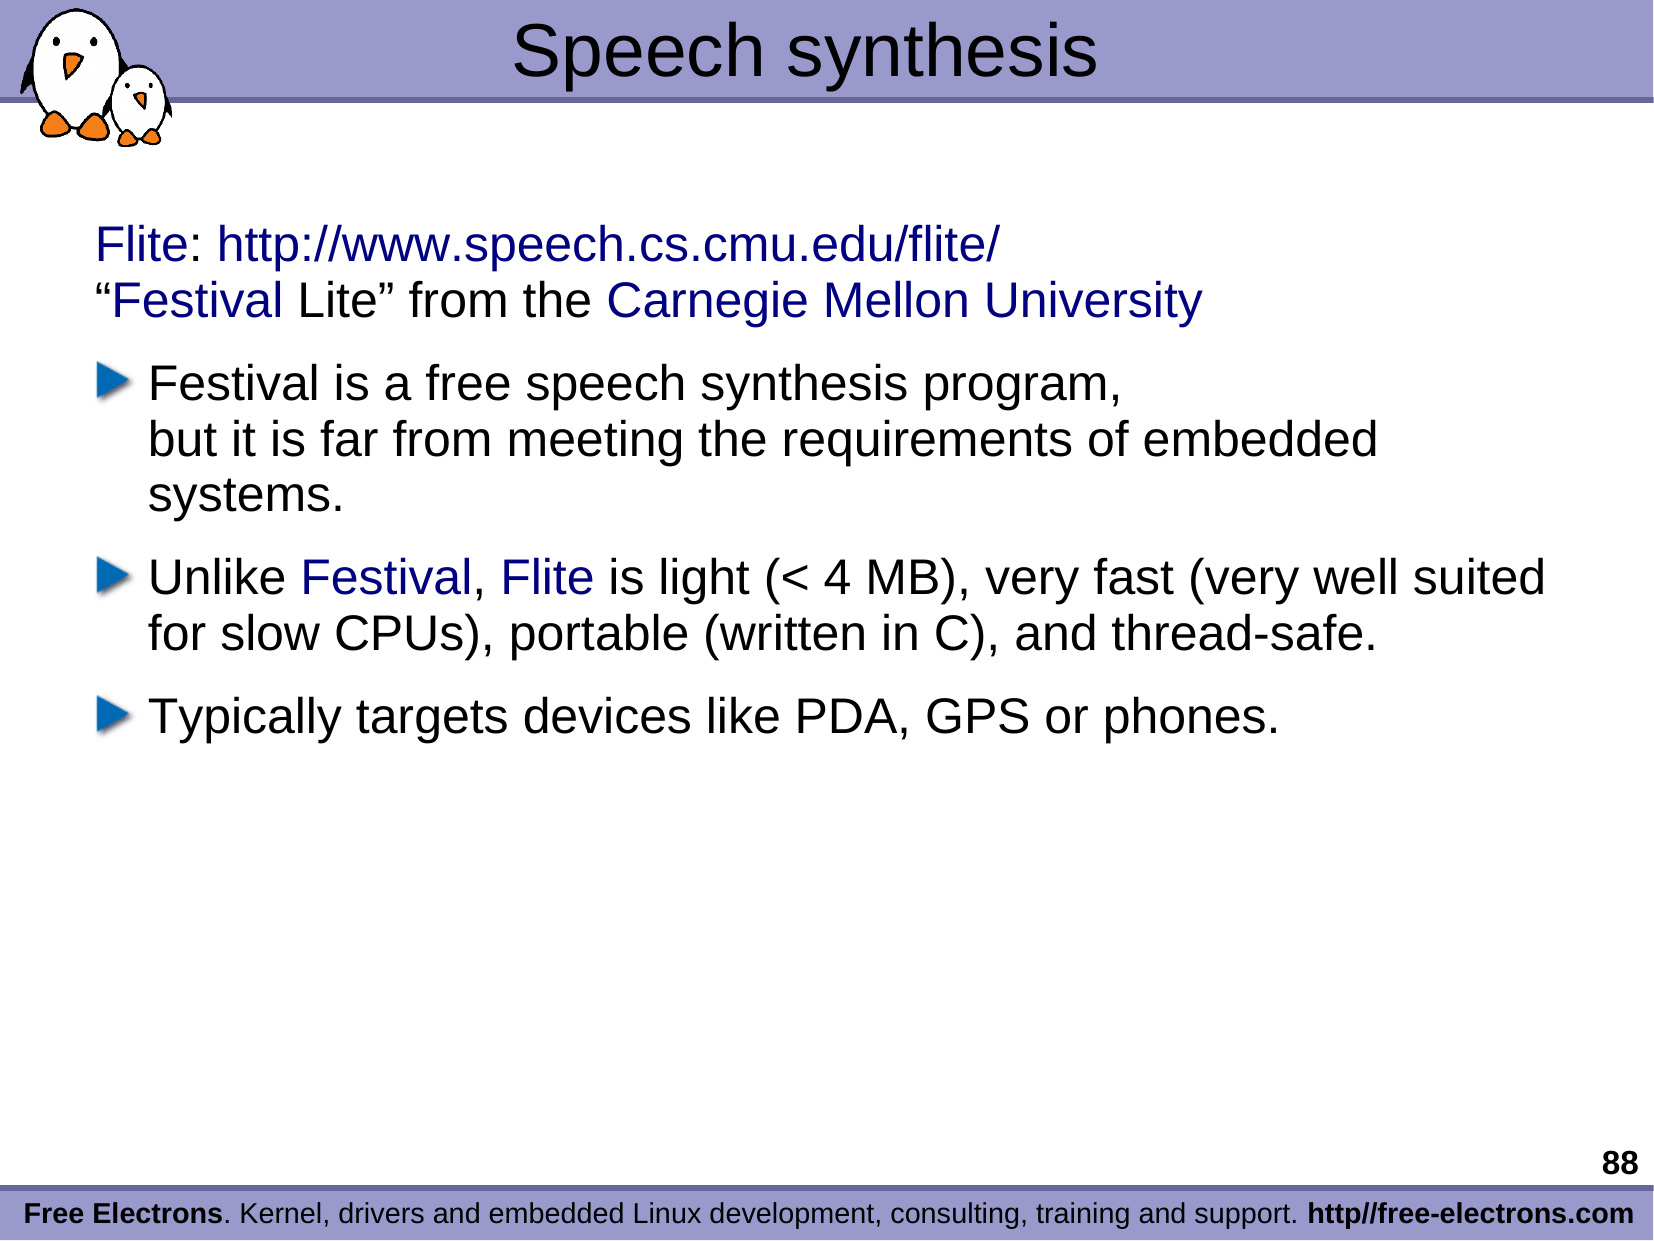

# Speech synthesis
Flite: http://www.speech.cs.cmu.edu/flite/
“Festival Lite” from the Carnegie Mellon University
Festival is a free speech synthesis program,
but it is far from meeting the requirements of embedded systems.
Unlike Festival, Flite is light (< 4 MB), very fast (very well suited for slow CPUs), portable (written in C), and thread-safe.
Typically targets devices like PDA, GPS or phones.